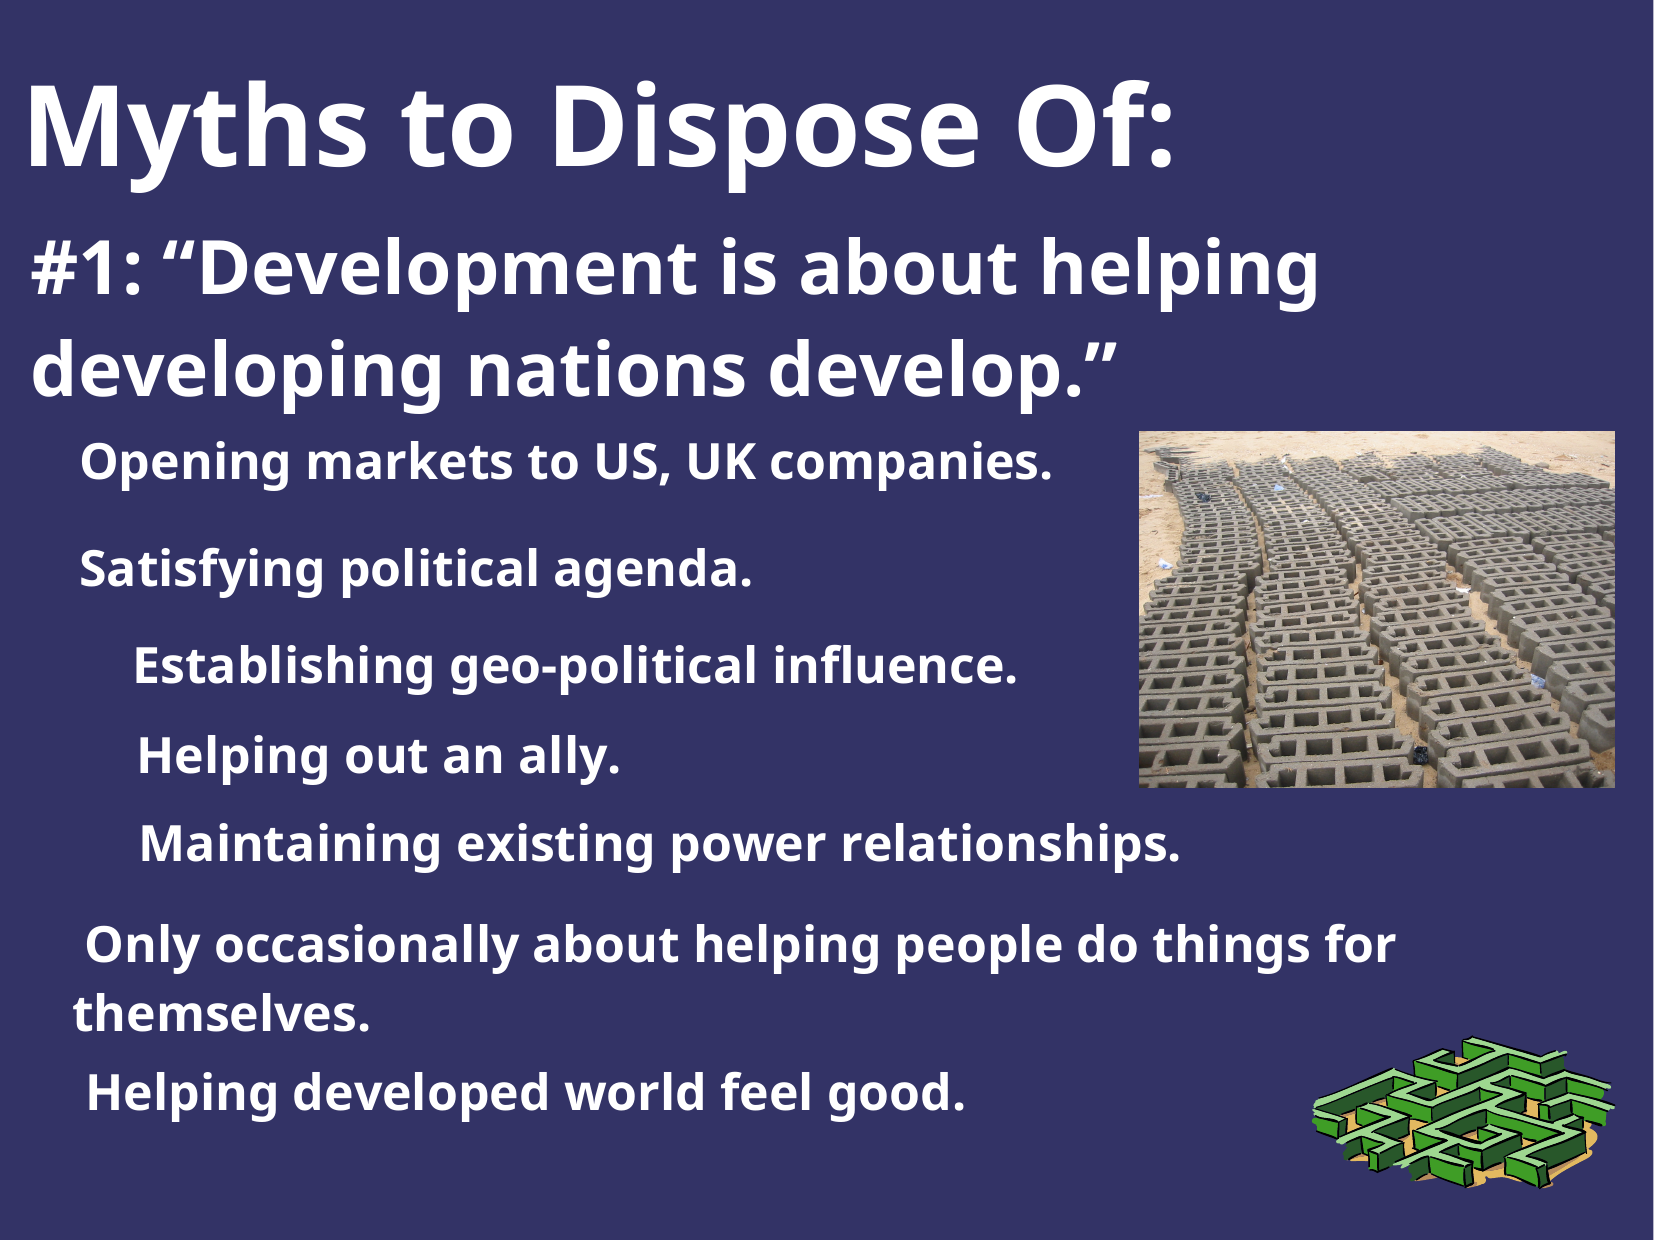

Myths to Dispose Of:
#1: “Development is about helping developing nations develop.”
 Opening markets to US, UK companies.
 Satisfying political agenda.
 Establishing geo-political influence.
 Helping out an ally.
 Maintaining existing power relationships.
 Only occasionally about helping people do things for themselves.
 Helping developed world feel good.